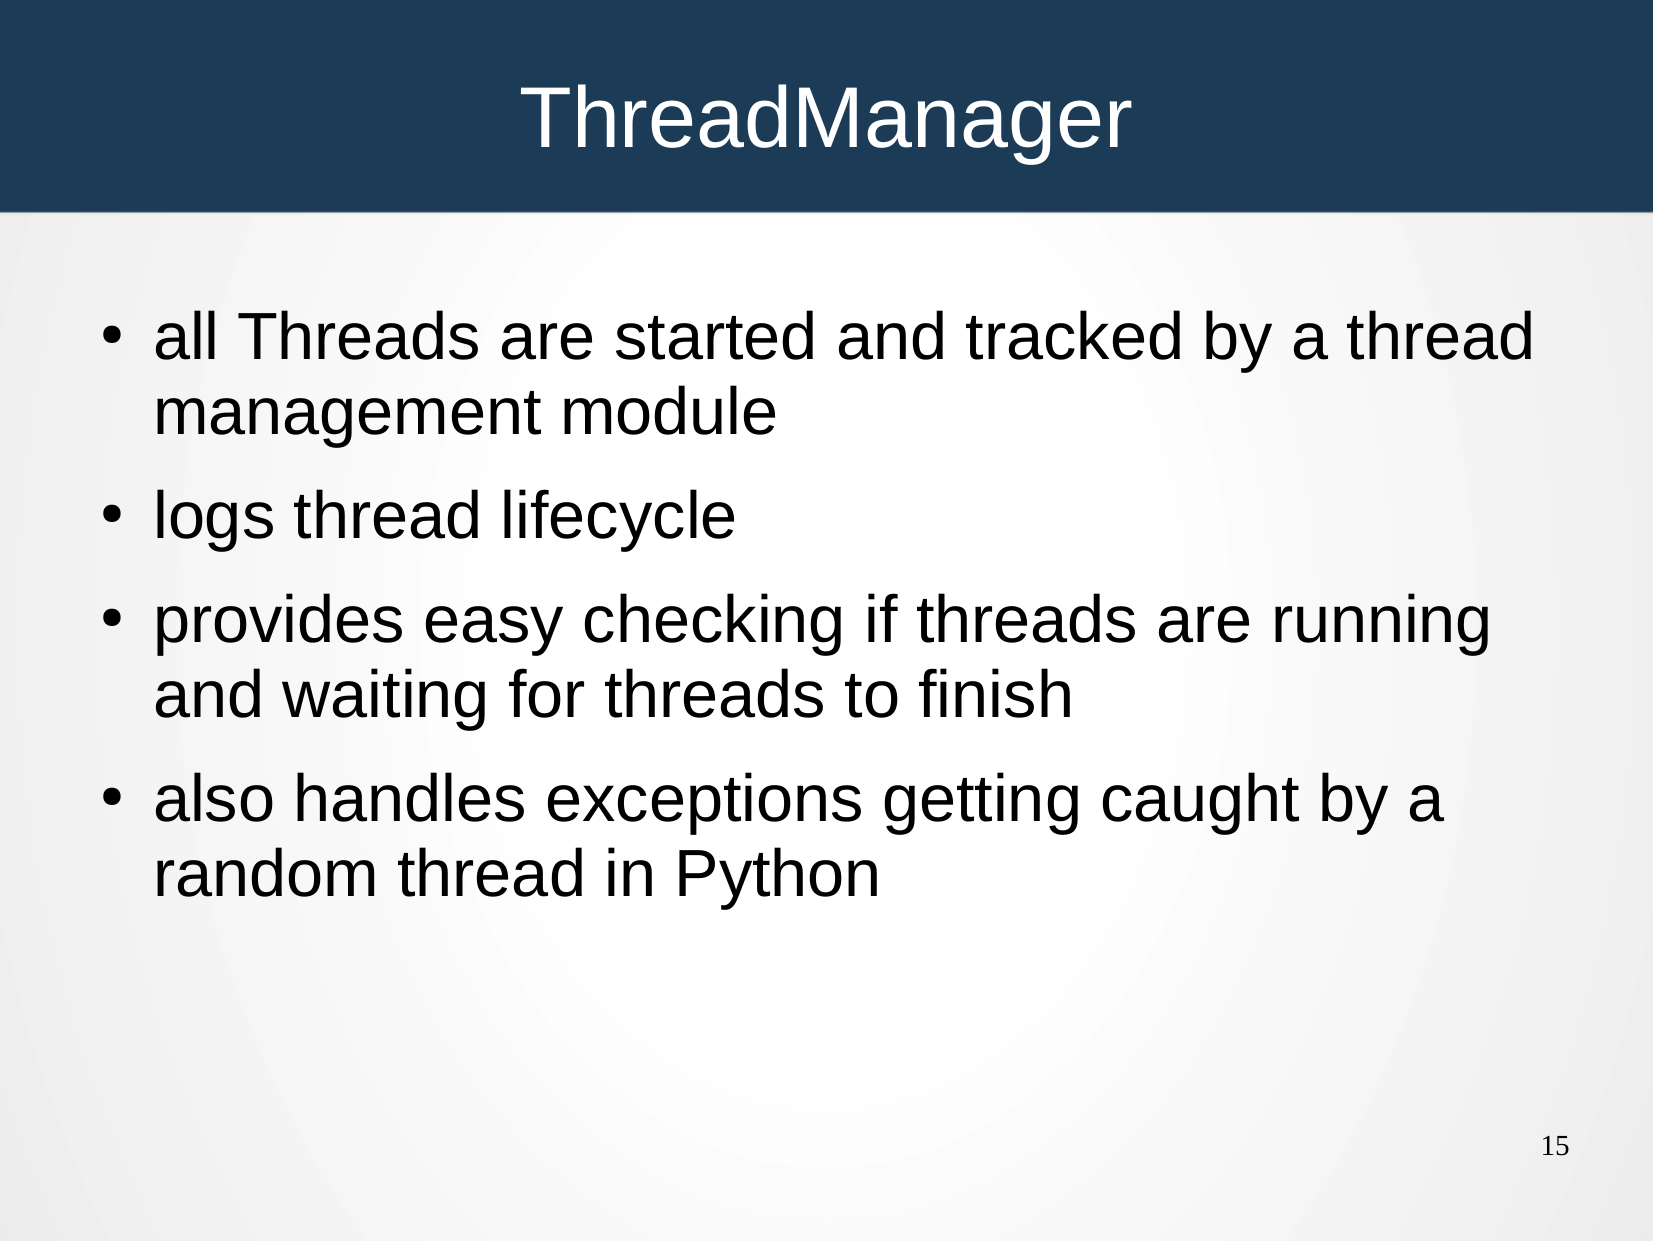

# ThreadManager
all Threads are started and tracked by a thread management module
logs thread lifecycle
provides easy checking if threads are running and waiting for threads to finish
also handles exceptions getting caught by a random thread in Python
15